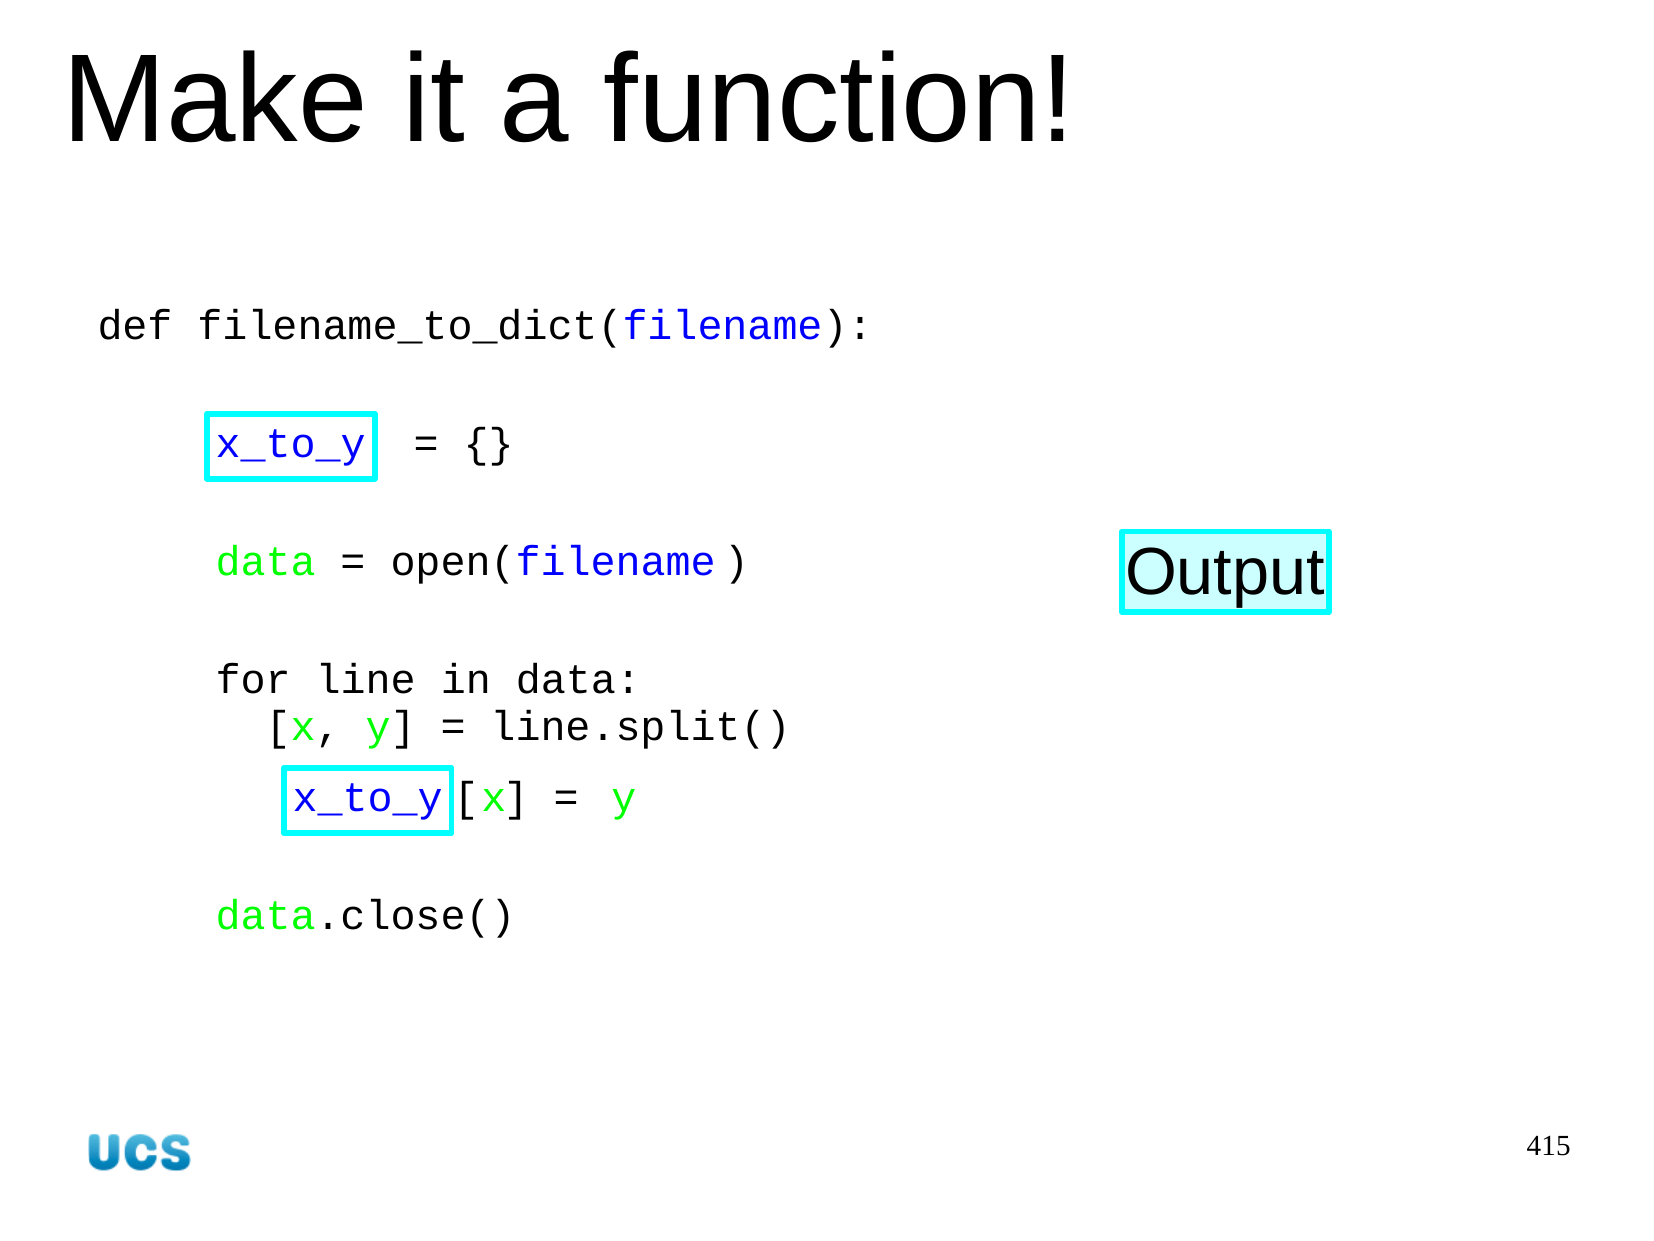

Make it a function!
def filename_to_dict(
filename
):
x_to_y
= {}
Output
data = open(
filename
)
for line in data:
 [x, y] = line.split()
x
y
x_to_y
[ ] =
data
.close()
415